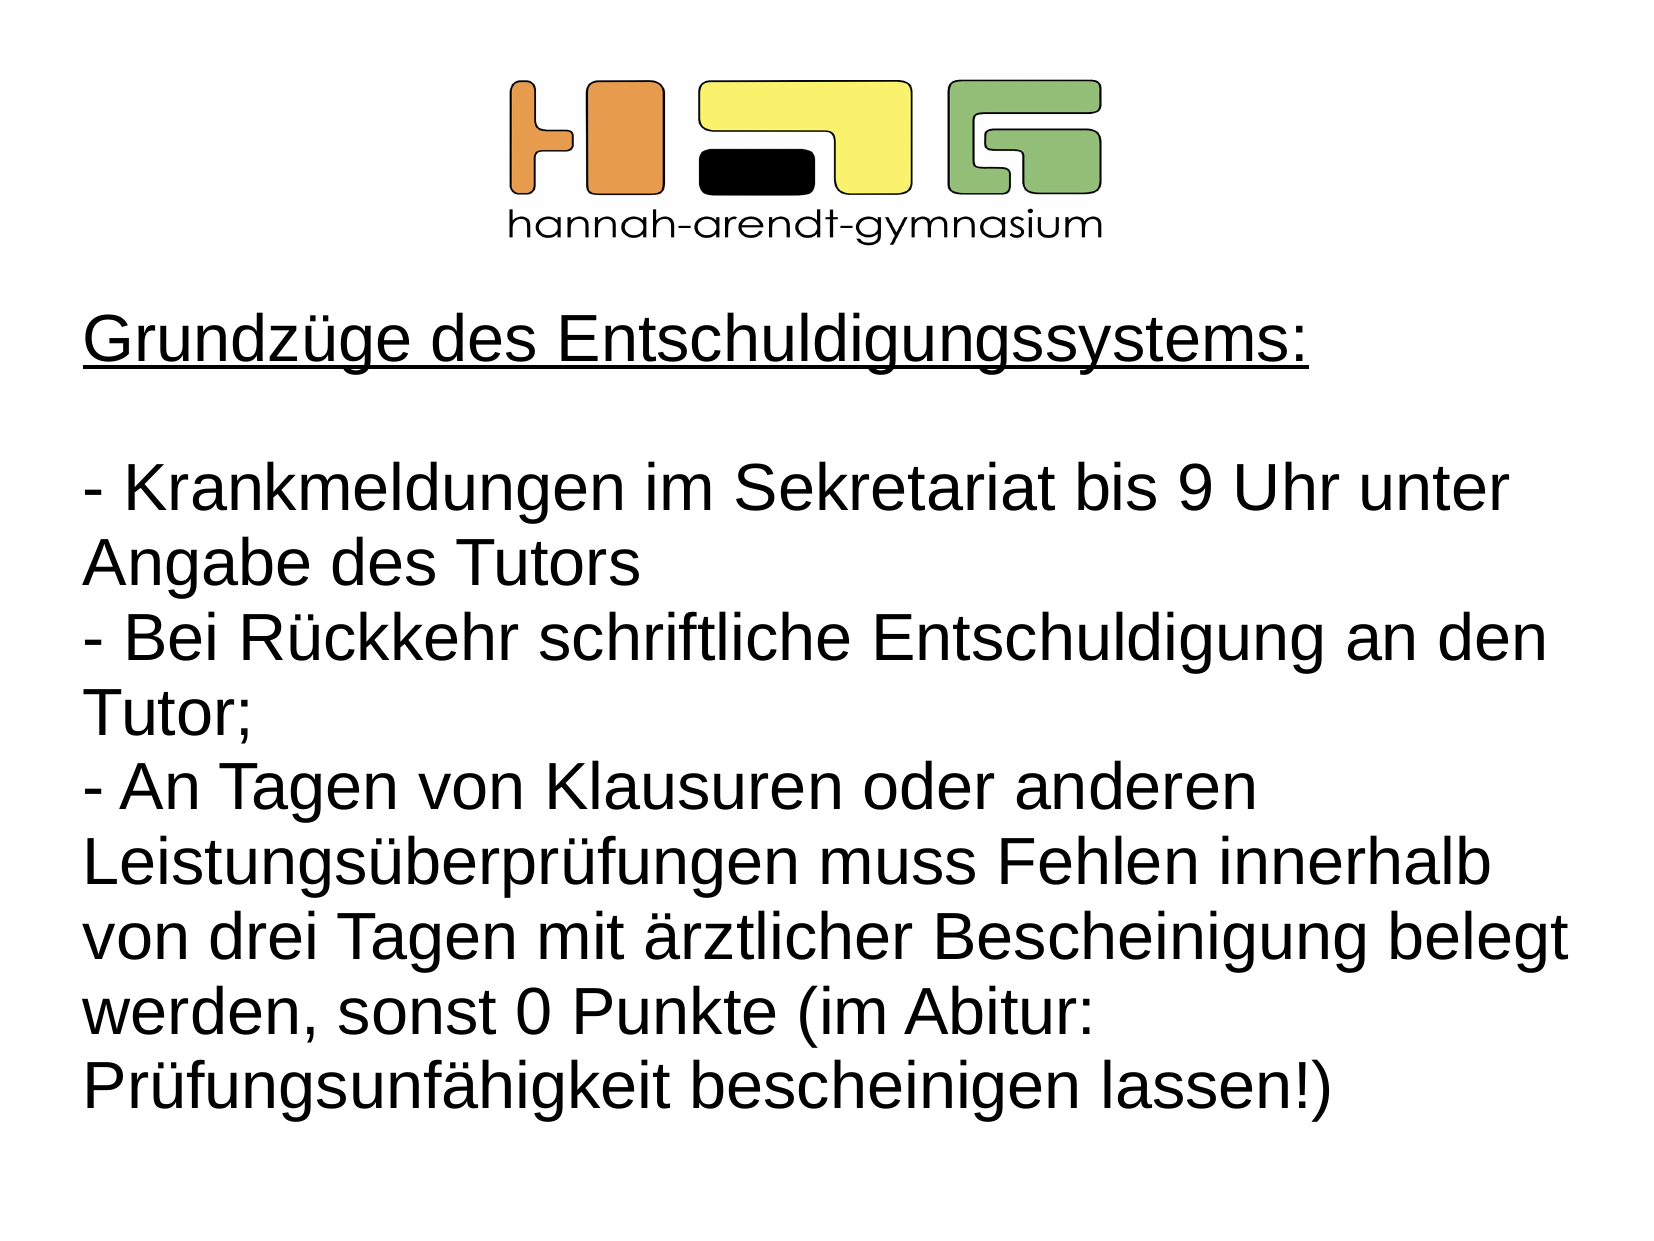

#
Grundzüge des Entschuldigungssystems:
- Krankmeldungen im Sekretariat bis 9 Uhr unter Angabe des Tutors
- Bei Rückkehr schriftliche Entschuldigung an den Tutor;
- An Tagen von Klausuren oder anderen Leistungsüberprüfungen muss Fehlen innerhalb von drei Tagen mit ärztlicher Bescheinigung belegt werden, sonst 0 Punkte (im Abitur: Prüfungsunfähigkeit bescheinigen lassen!)